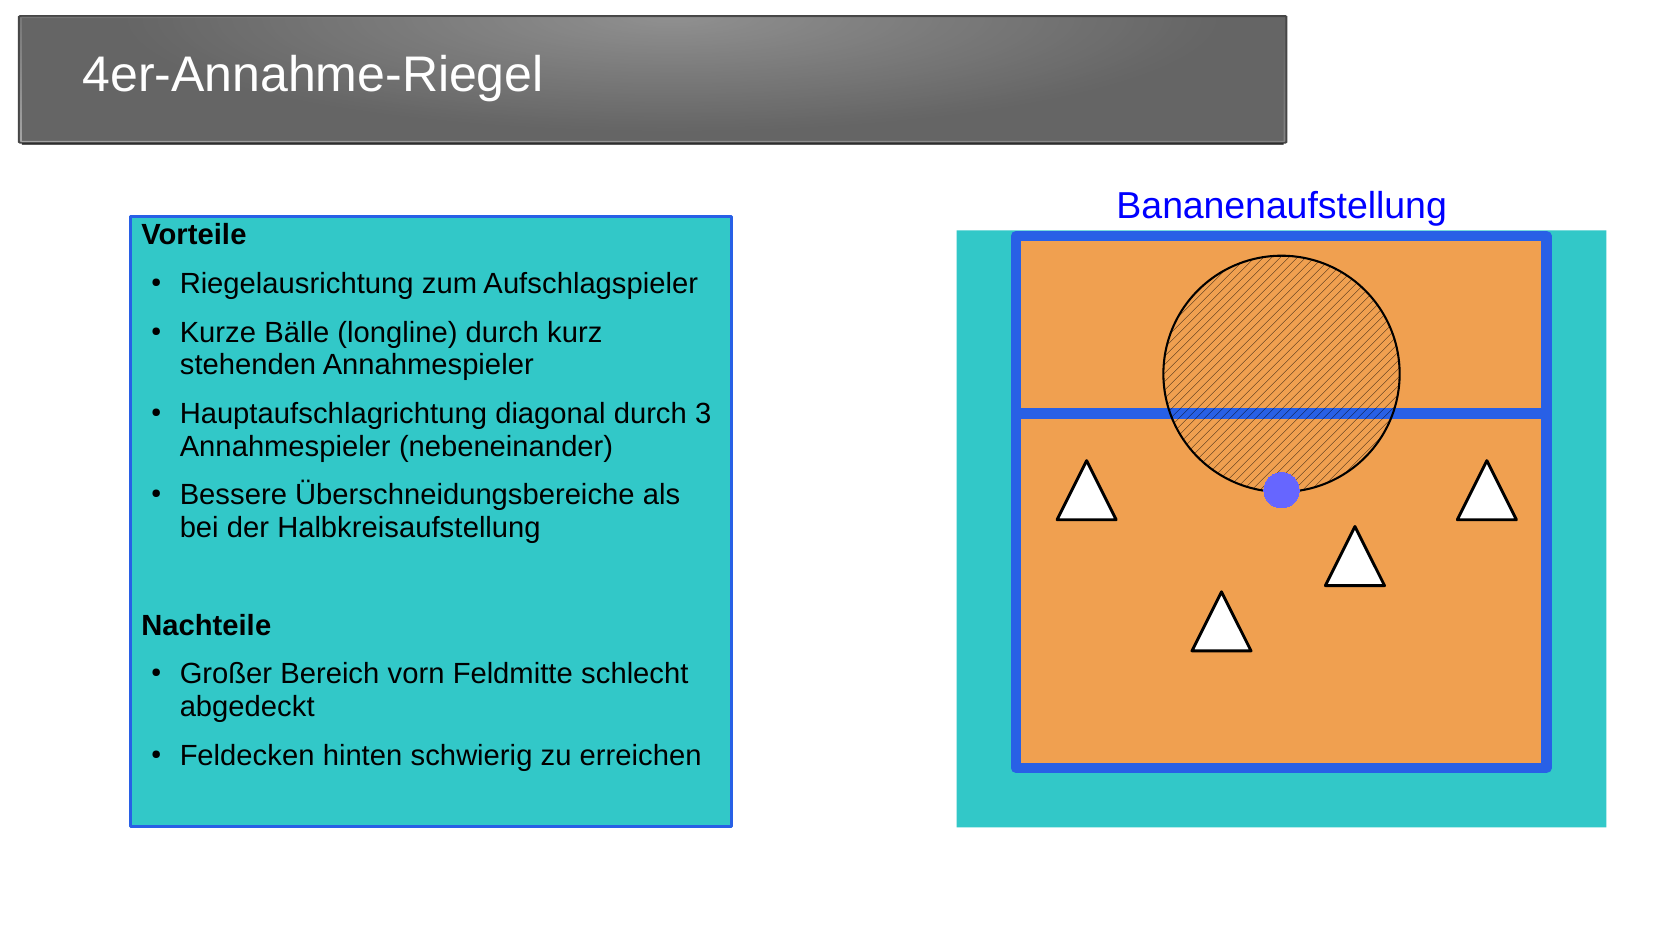

# 4er-Annahme-Riegel
Bananenaufstellung
Vorteile
Riegelausrichtung zum Aufschlagspieler
Kurze Bälle (longline) durch kurz stehenden Annahmespieler
Hauptaufschlagrichtung diagonal durch 3 Annahmespieler (nebeneinander)
Bessere Überschneidungsbereiche als bei der Halbkreisaufstellung
Nachteile
Großer Bereich vorn Feldmitte schlecht abgedeckt
Feldecken hinten schwierig zu erreichen
I
I
I
I
I
I
II
II
II
III
III
III
IV
IV
IV
V
V
V
VI
VI
VI